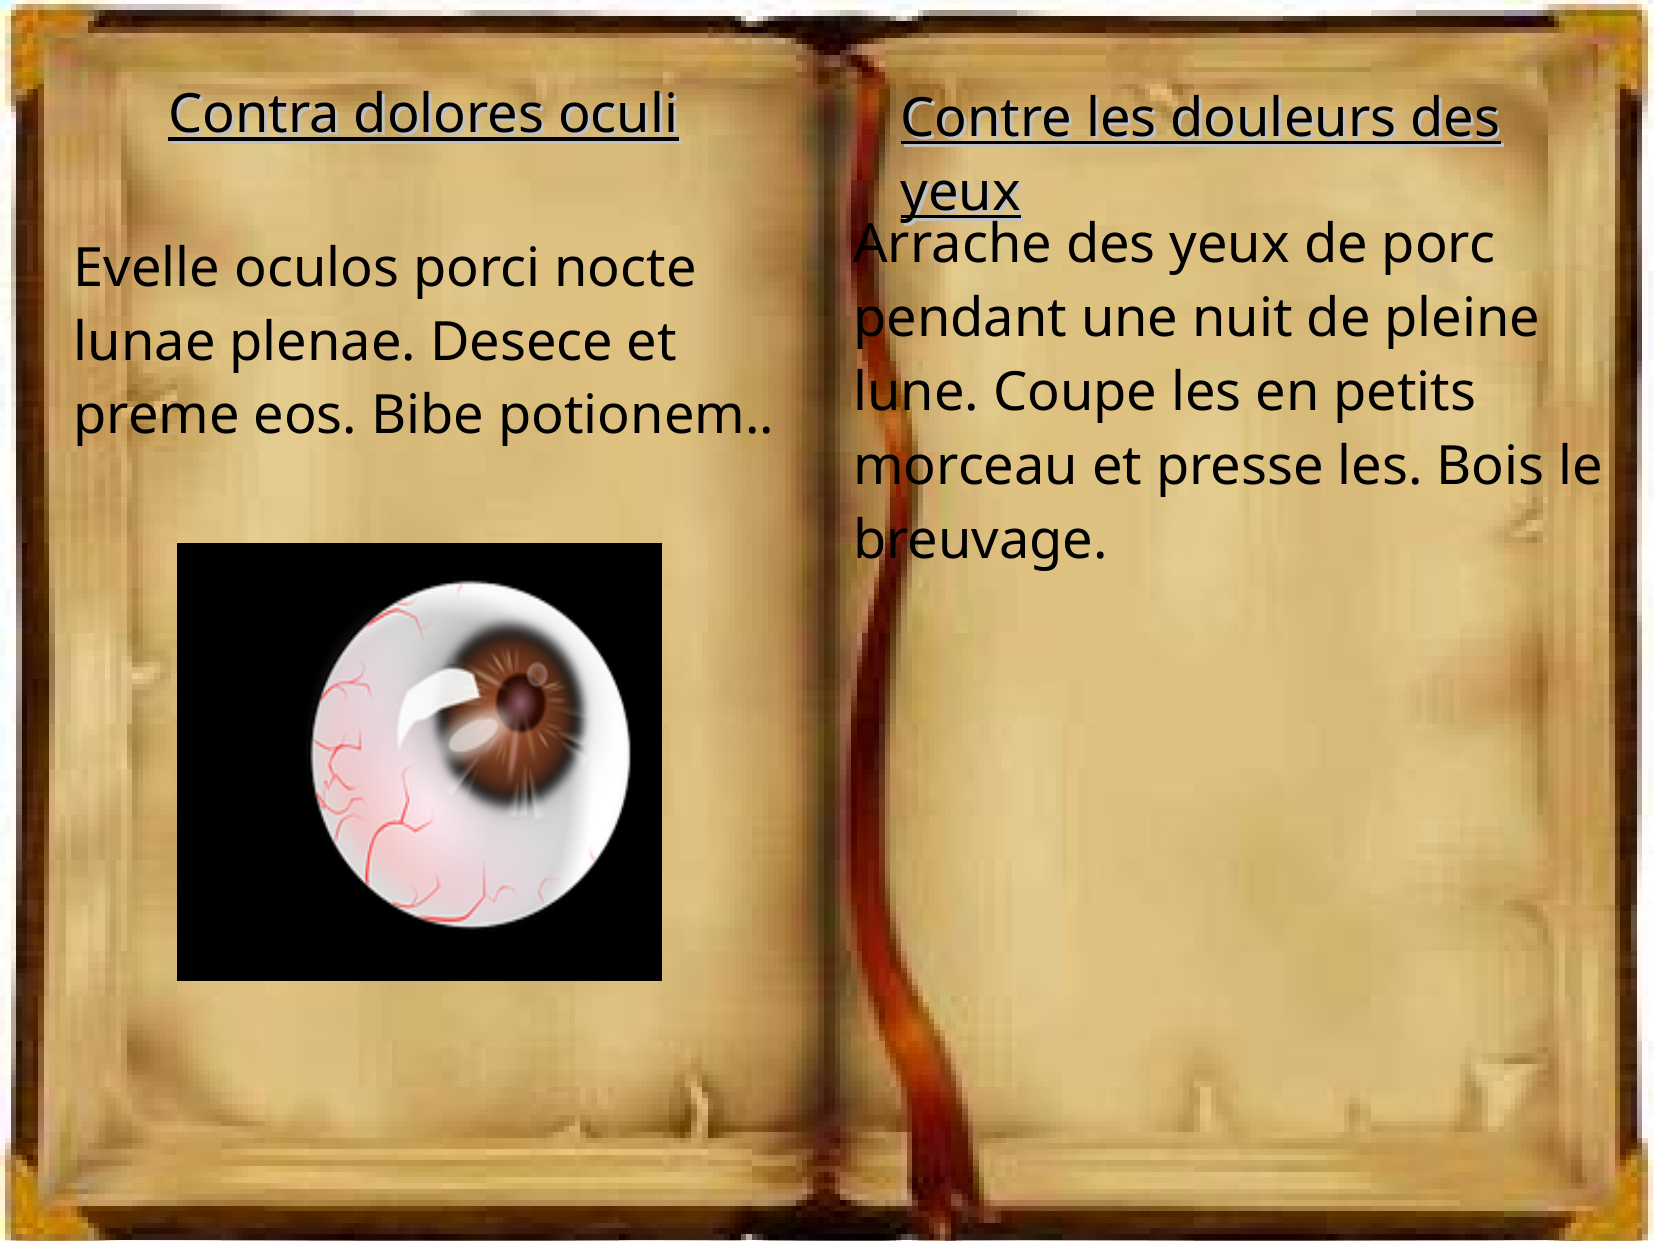

#
Contra dolores oculi
Contre les douleurs des yeux
Arrache des yeux de porc pendant une nuit de pleine lune. Coupe les en petits morceau et presse les. Bois le breuvage.
Evelle oculos porci nocte lunae plenae. Desece et preme eos. Bibe potionem..